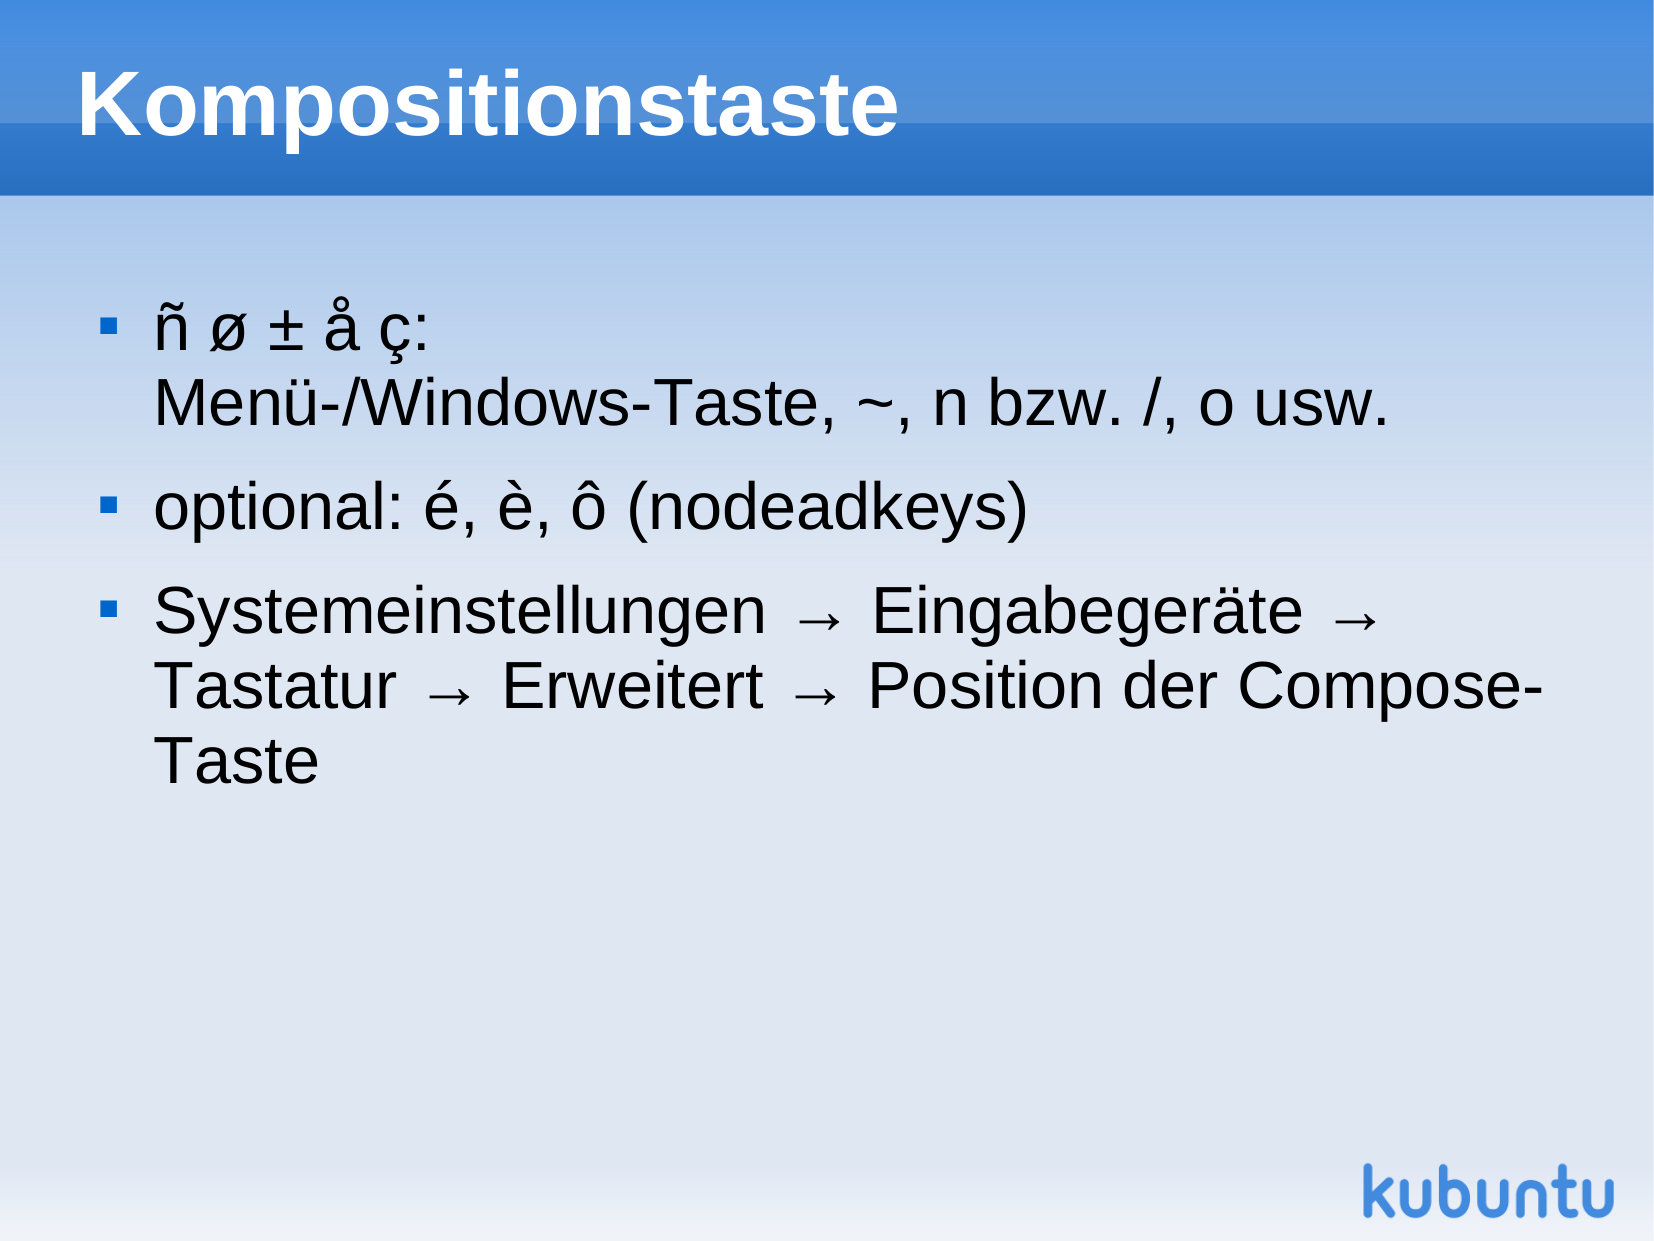

# Kompositionstaste
ñ ø ± å ç:
Menü-/Windows-Taste, ~, n bzw. /, o usw.
optional: é, è, ô (nodeadkeys)
Systemeinstellungen → Eingabegeräte → Tastatur → Erweitert → Position der Compose-Taste